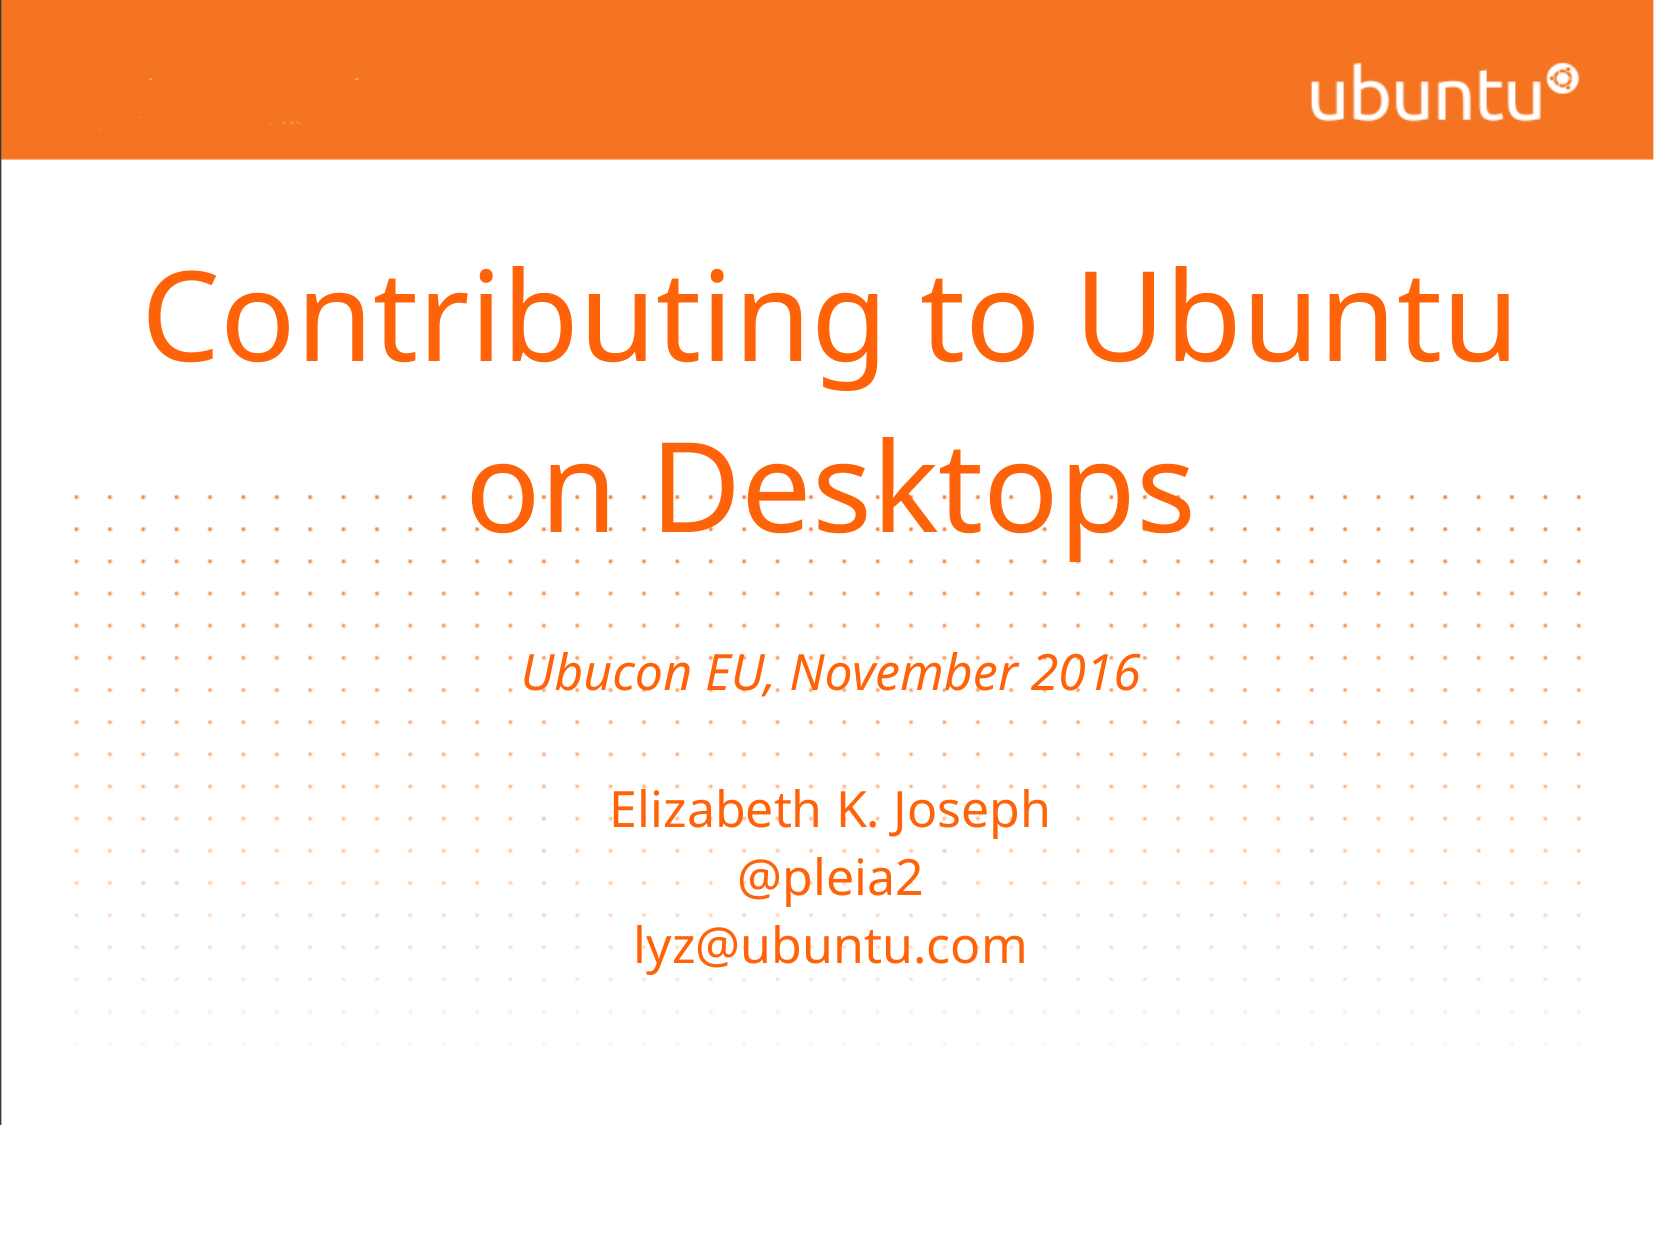

#
Contributing to Ubuntu on Desktops
Ubucon EU, November 2016
Elizabeth K. Joseph
@pleia2
lyz@ubuntu.com